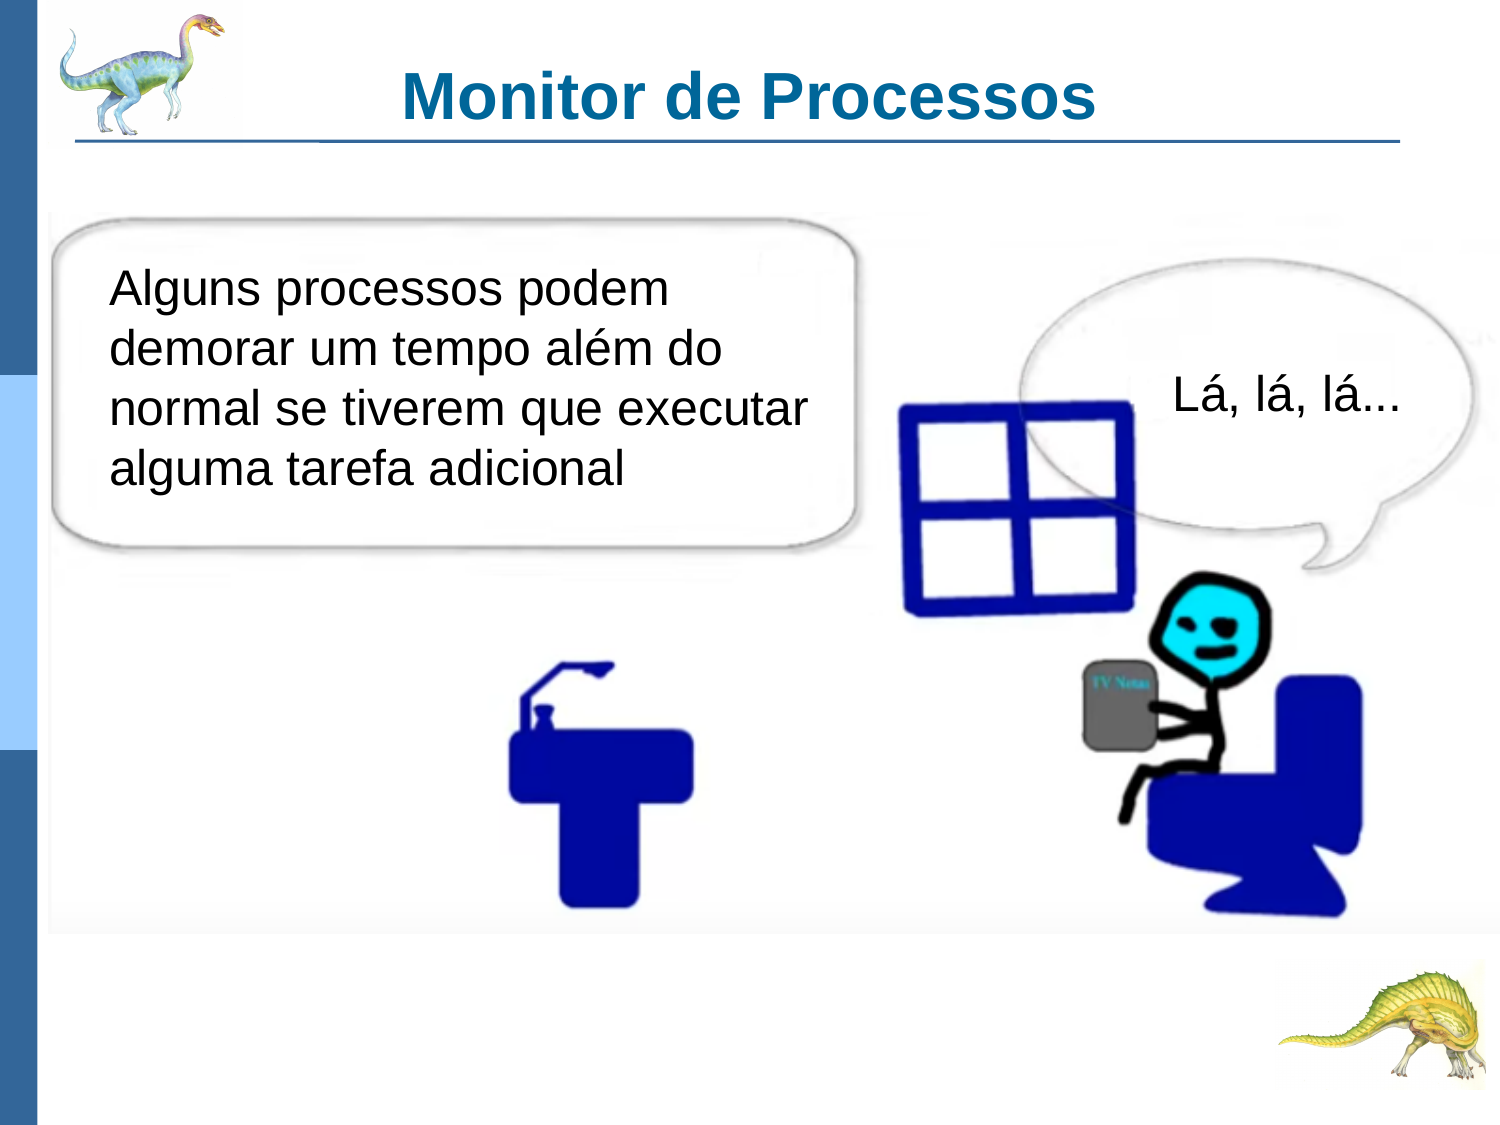

Monitor de Processos
Alguns processos podem
demorar um tempo além do normal se tiverem que executar alguma tarefa adicional
Lá, lá, lá...